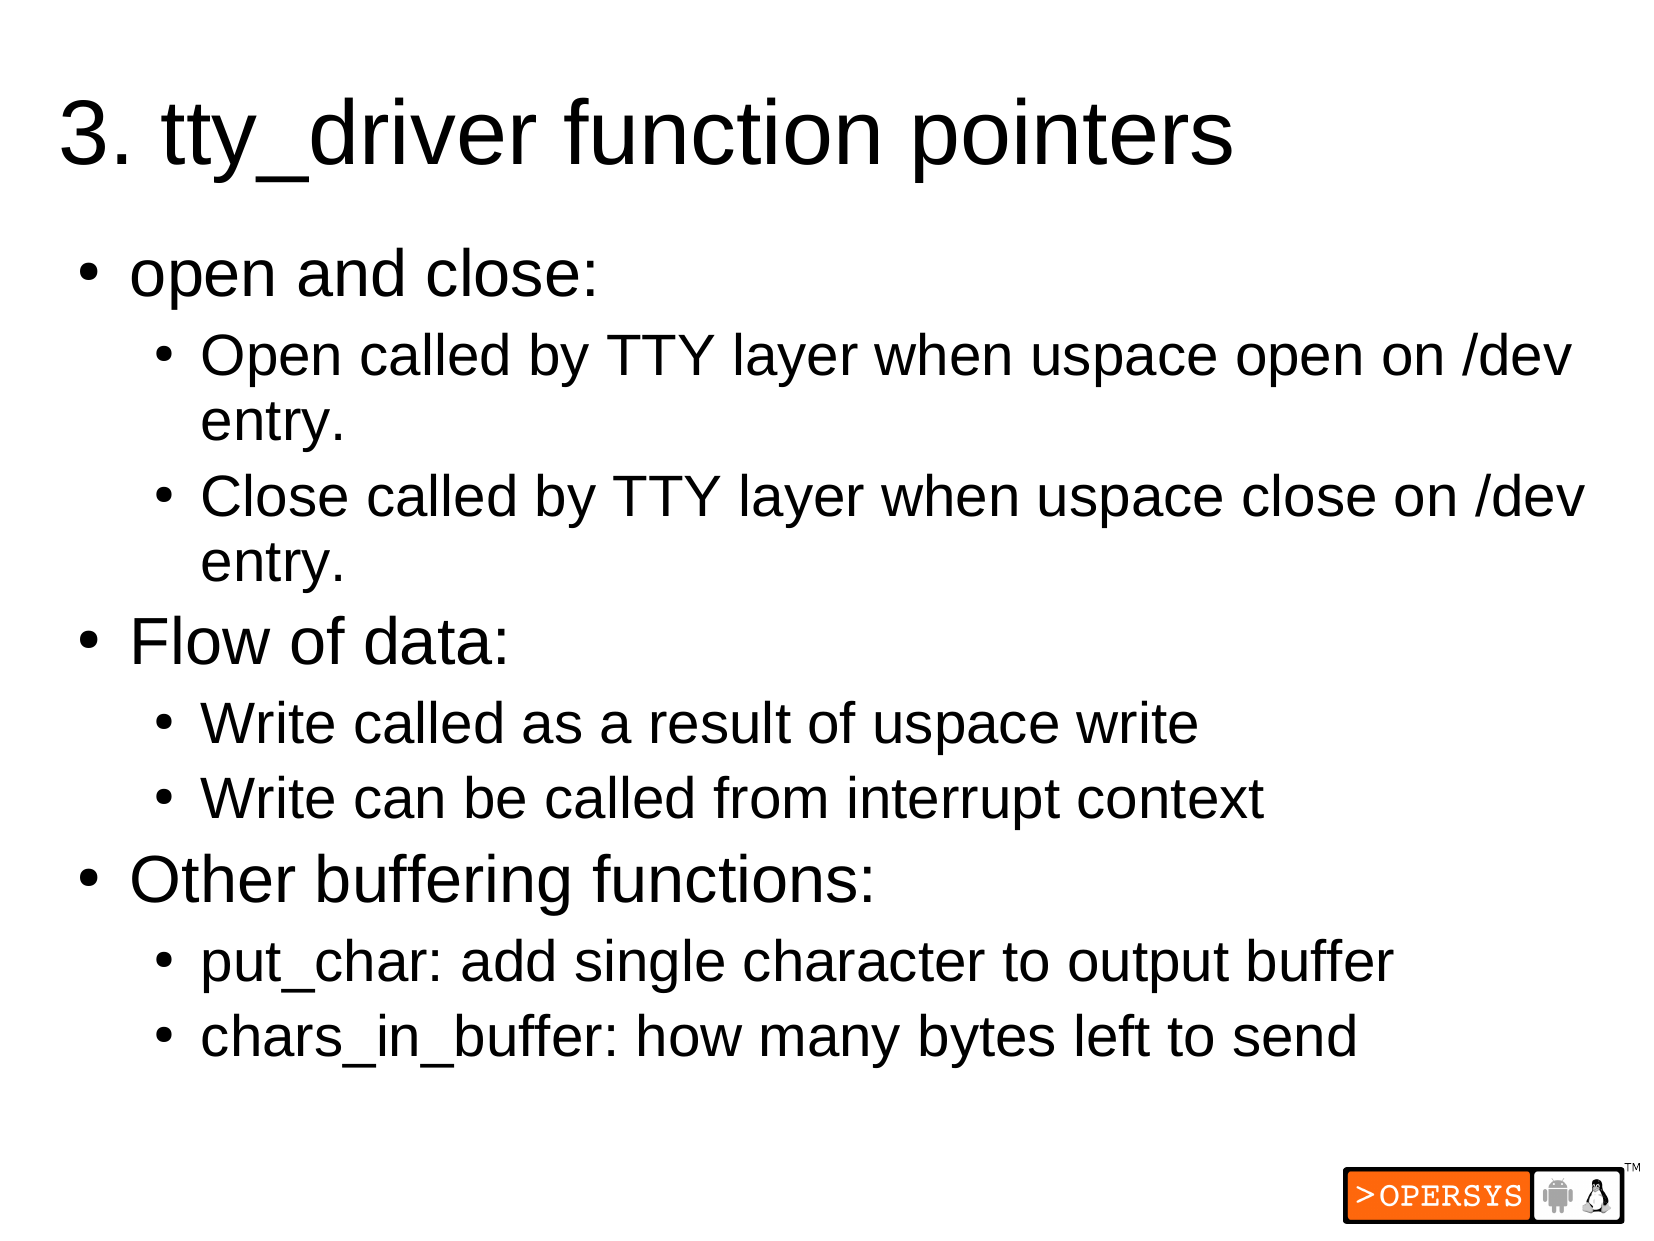

# 3. tty_driver function pointers
open and close:
Open called by TTY layer when uspace open on /dev entry.
Close called by TTY layer when uspace close on /dev entry.
Flow of data:
Write called as a result of uspace write
Write can be called from interrupt context
Other buffering functions:
put_char: add single character to output buffer
chars_in_buffer: how many bytes left to send